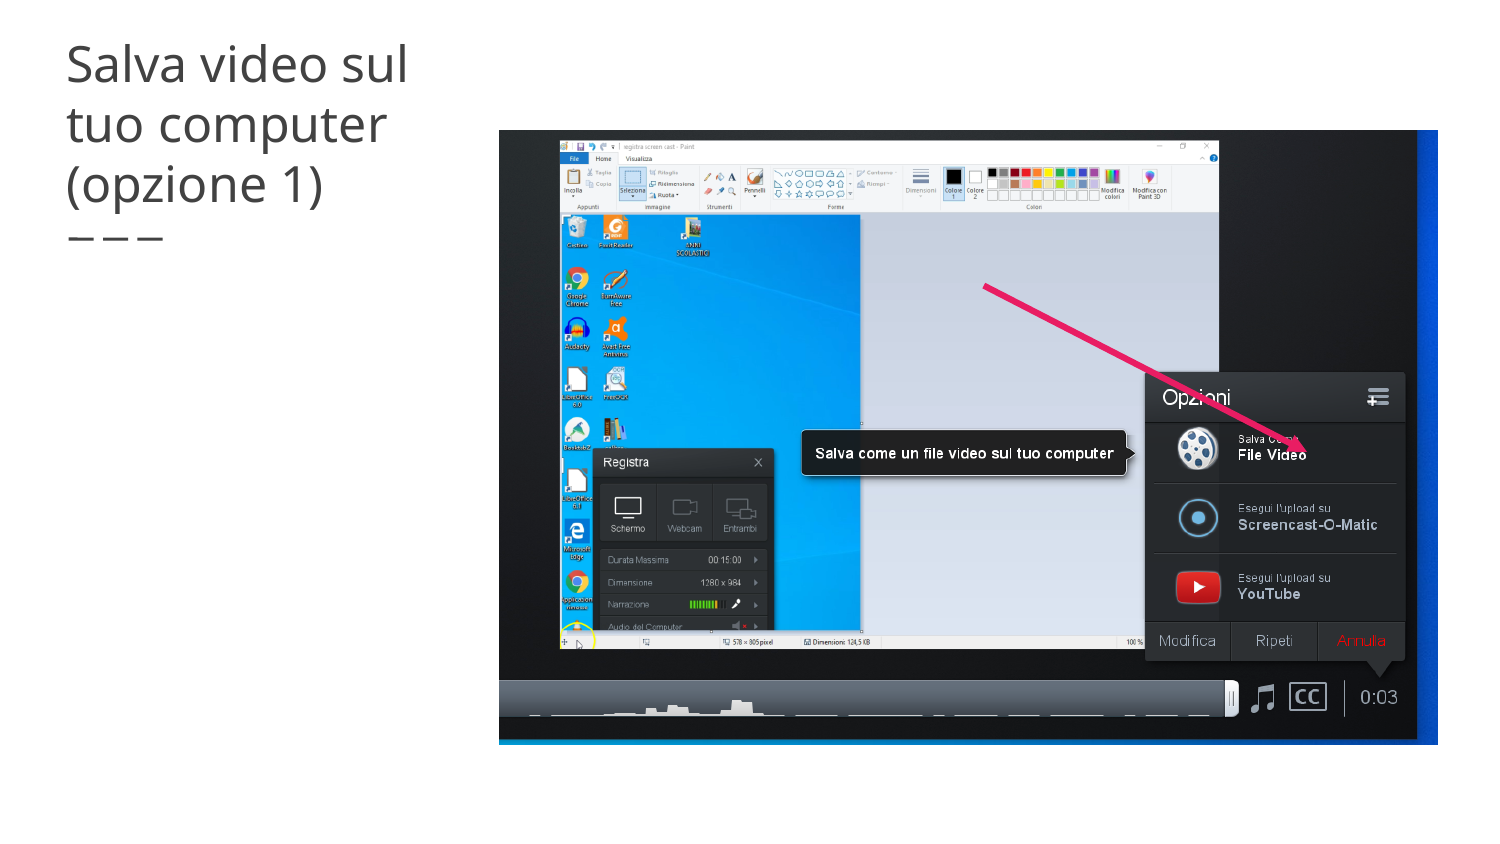

# Salva video sul tuo computer (opzione 1)